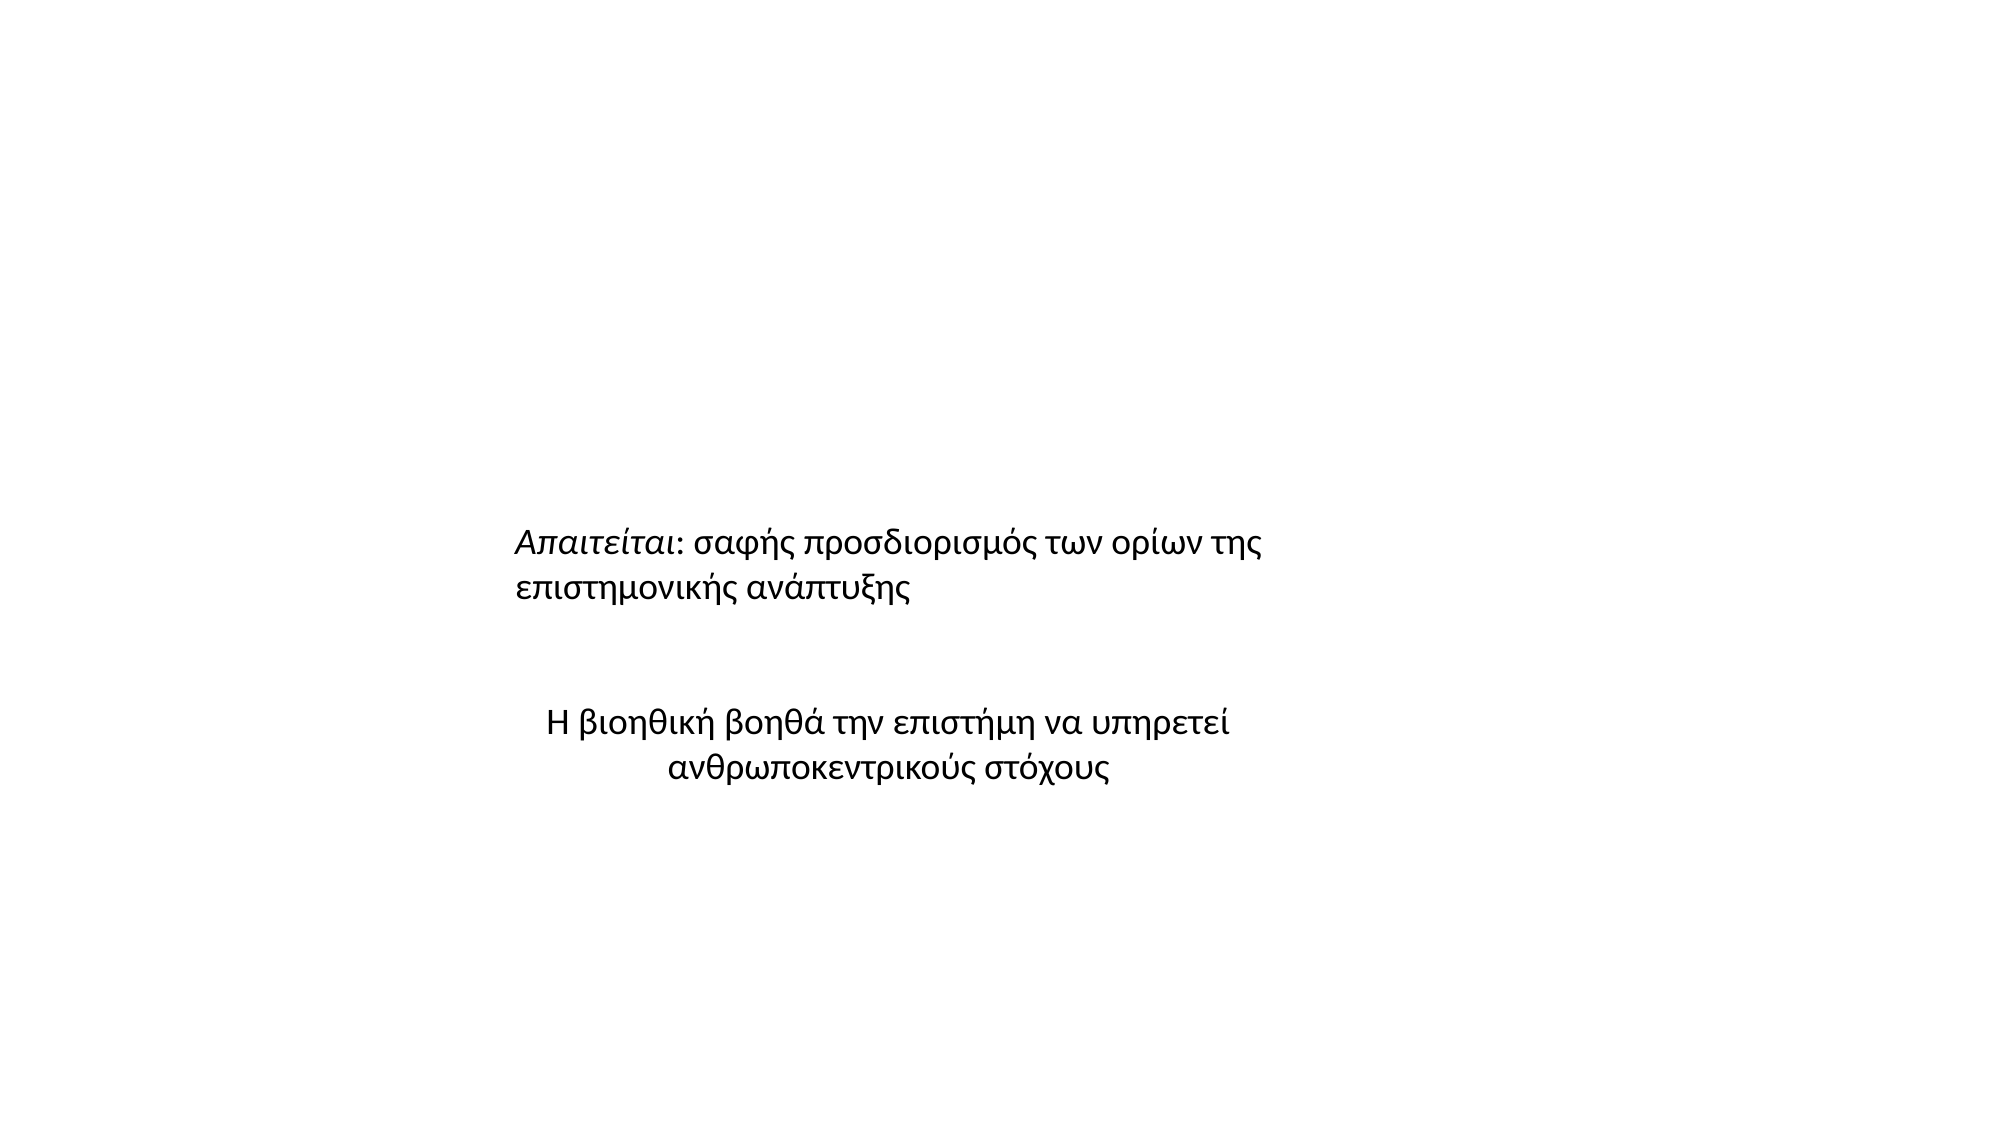

Απαιτείται: σαφής προσδιορισμός των ορίων της επιστημονικής ανάπτυξης
Η βιοηθική βοηθά την επιστήμη να υπηρετεί ανθρωποκεντρικούς στόχους